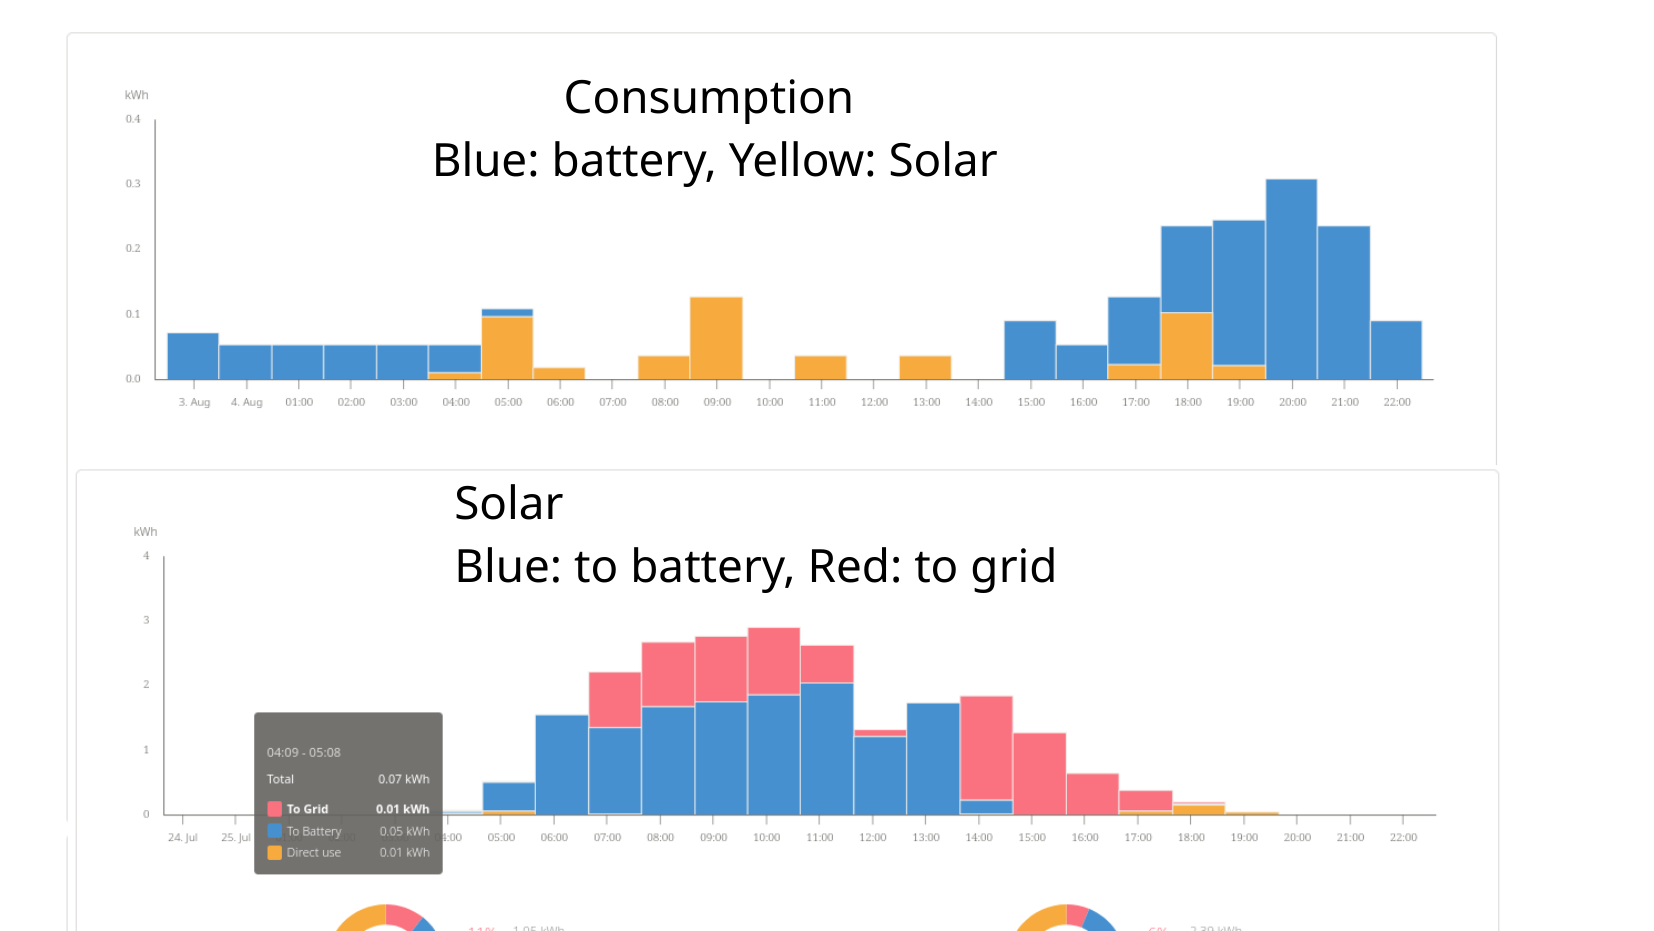

Consumption
Blue: battery, Yellow: Solar
Solar
Blue: to battery, Red: to grid